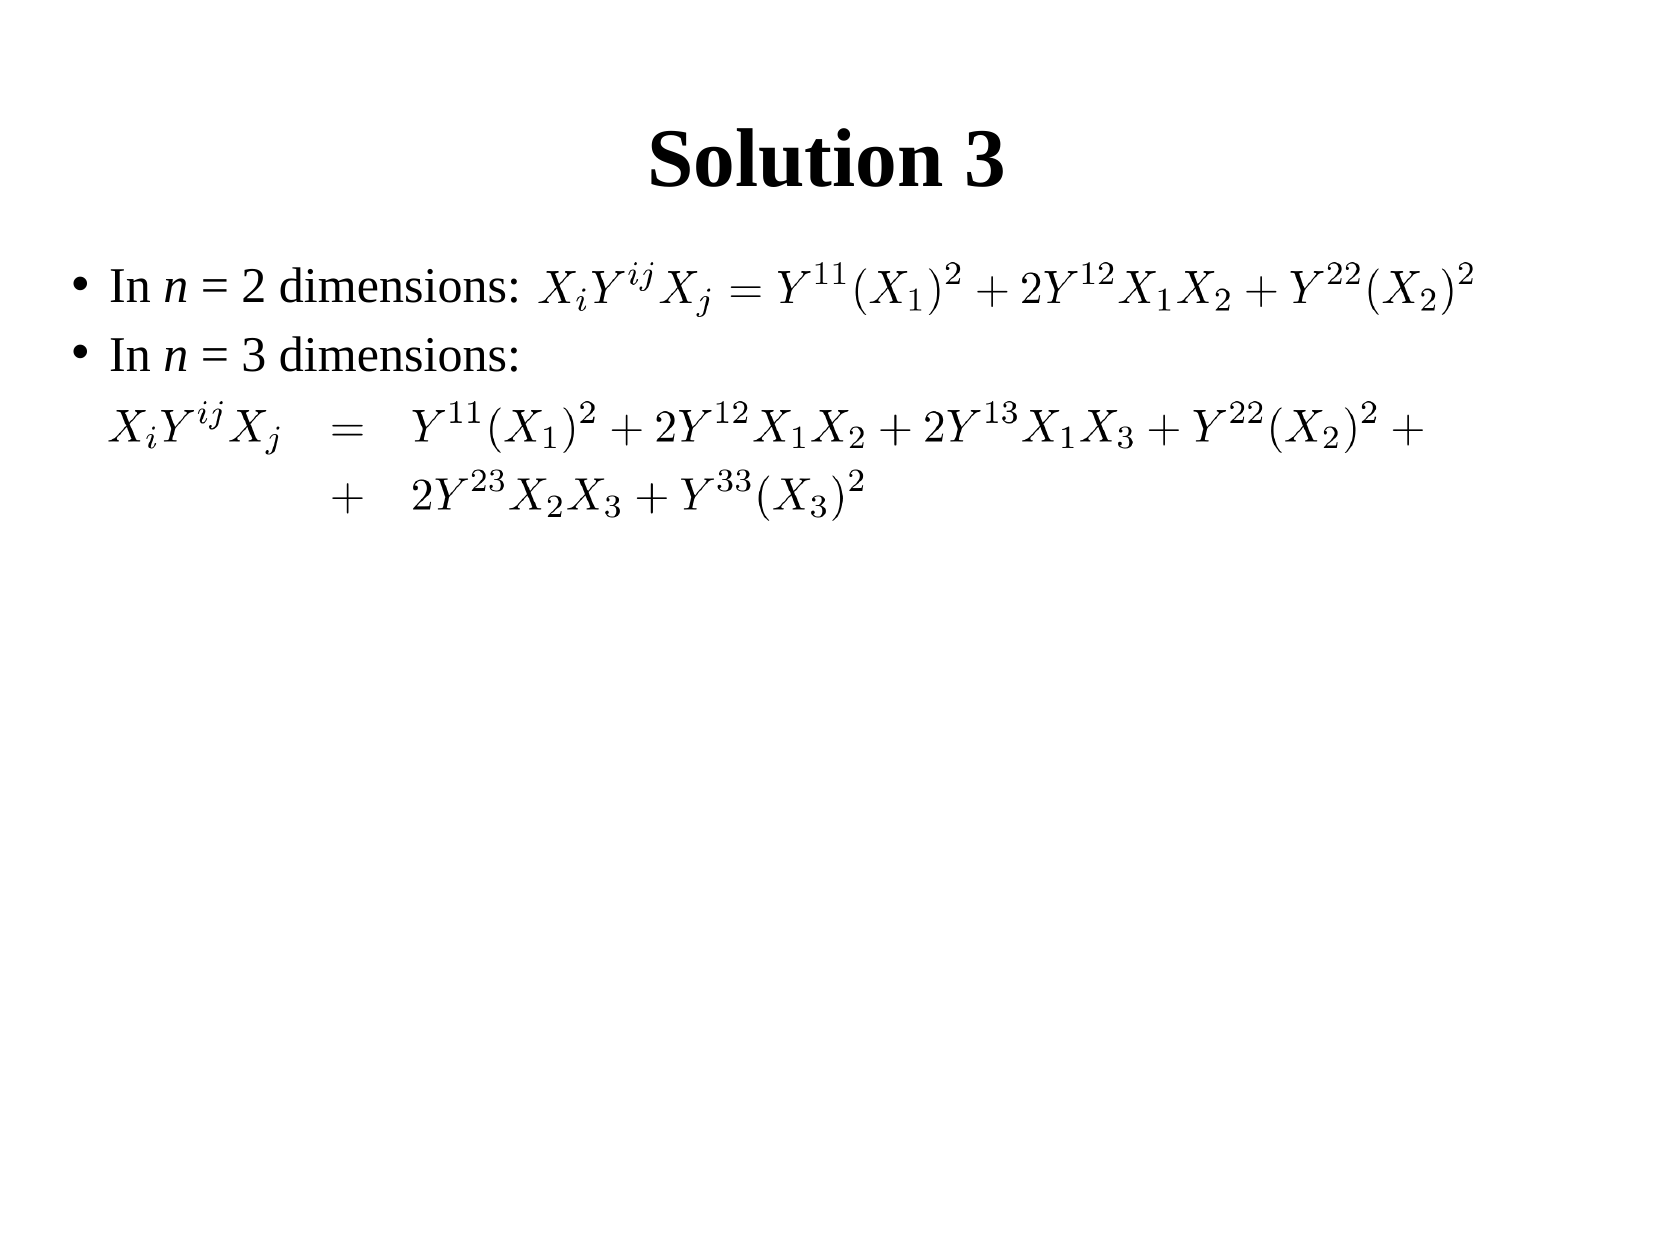

# Solution 3
In n = 2 dimensions:
In n = 3 dimensions: